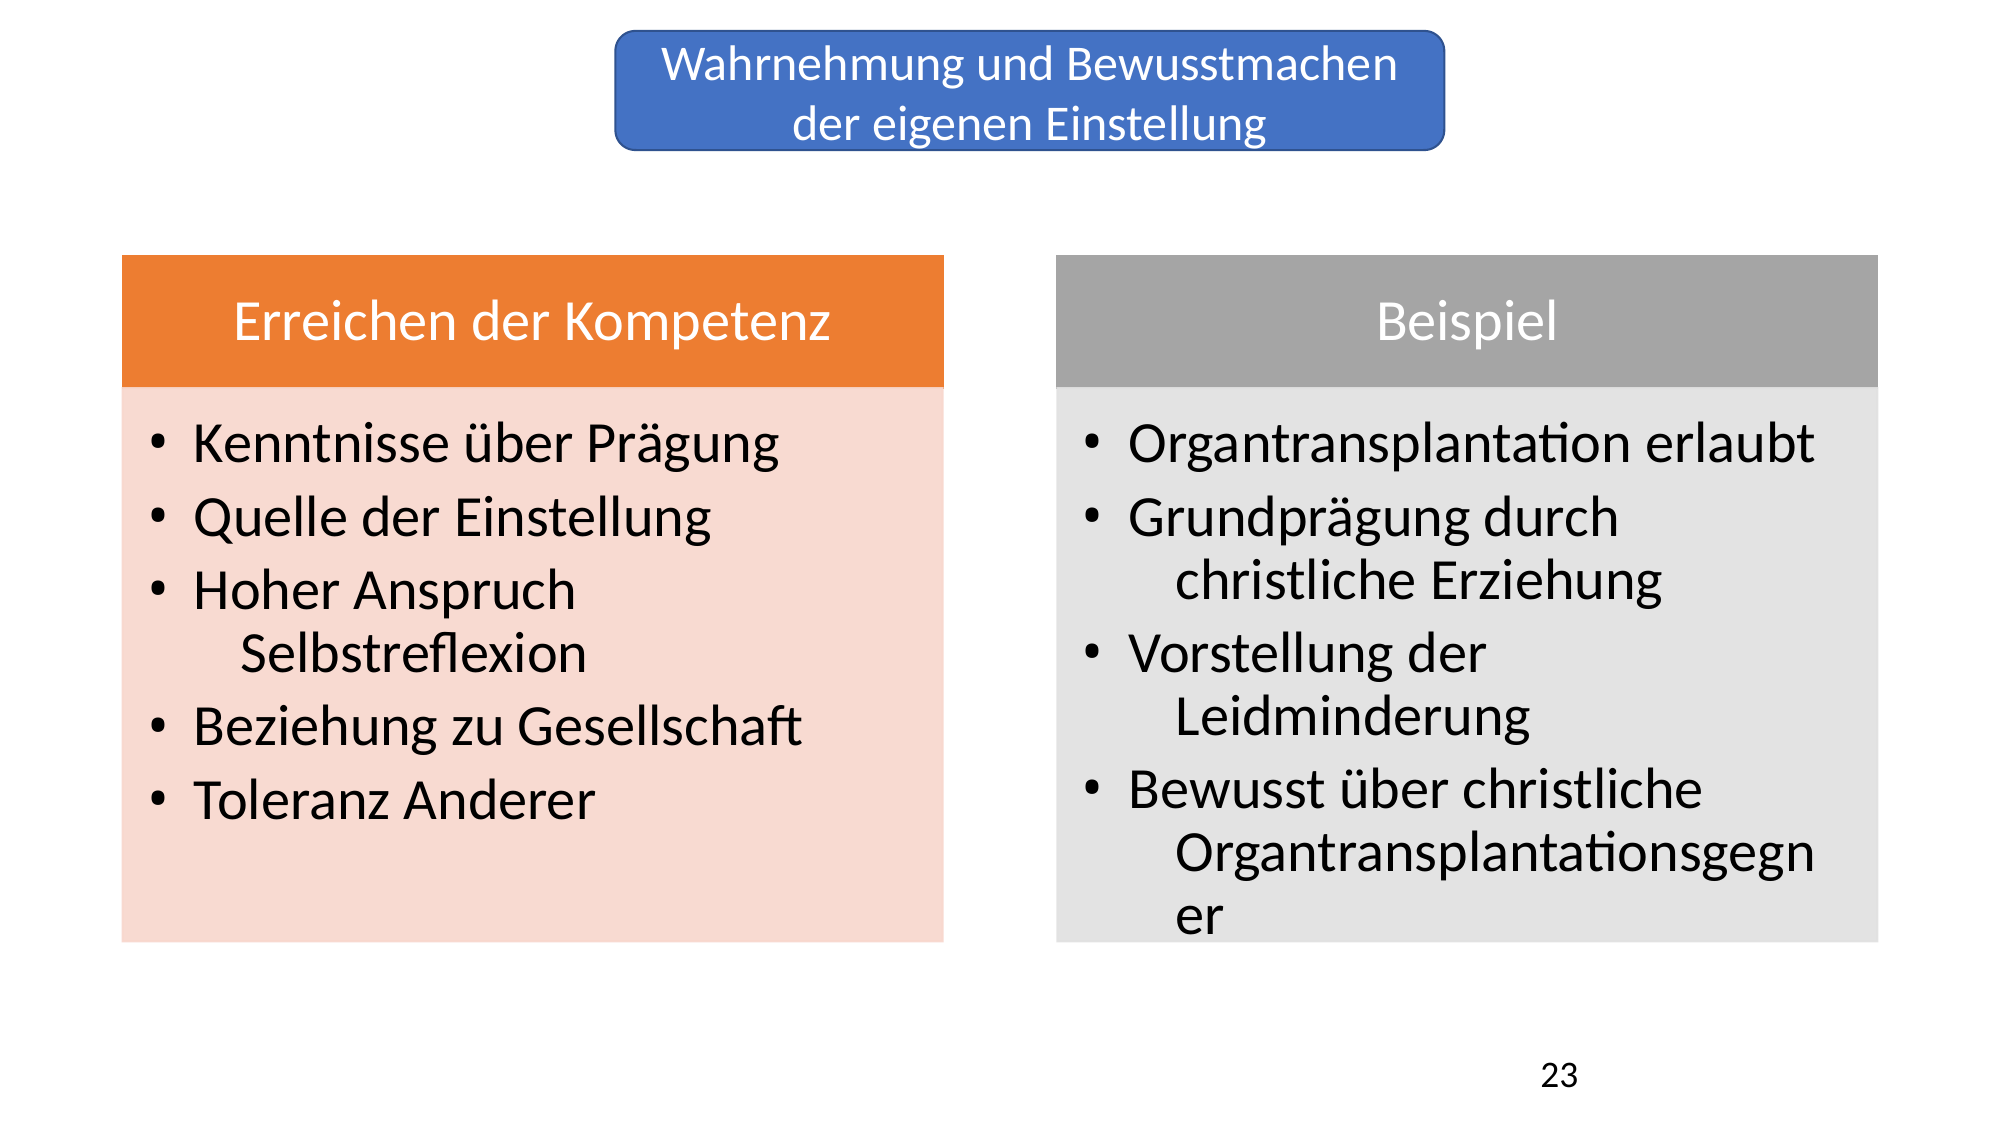

Wahrnehmung und Bewusstmachen der eigenen Einstellung
Erreichen der Kompetenz
Beispiel
Kenntnisse über Prägung
Quelle der Einstellung
Hoher Anspruch Selbstreflexion
Beziehung zu Gesellschaft
Toleranz Anderer
Organtransplantation erlaubt
Grundprägung durch christliche Erziehung
Vorstellung der Leidminderung
Bewusst über christliche Organtransplantationsgegner
5